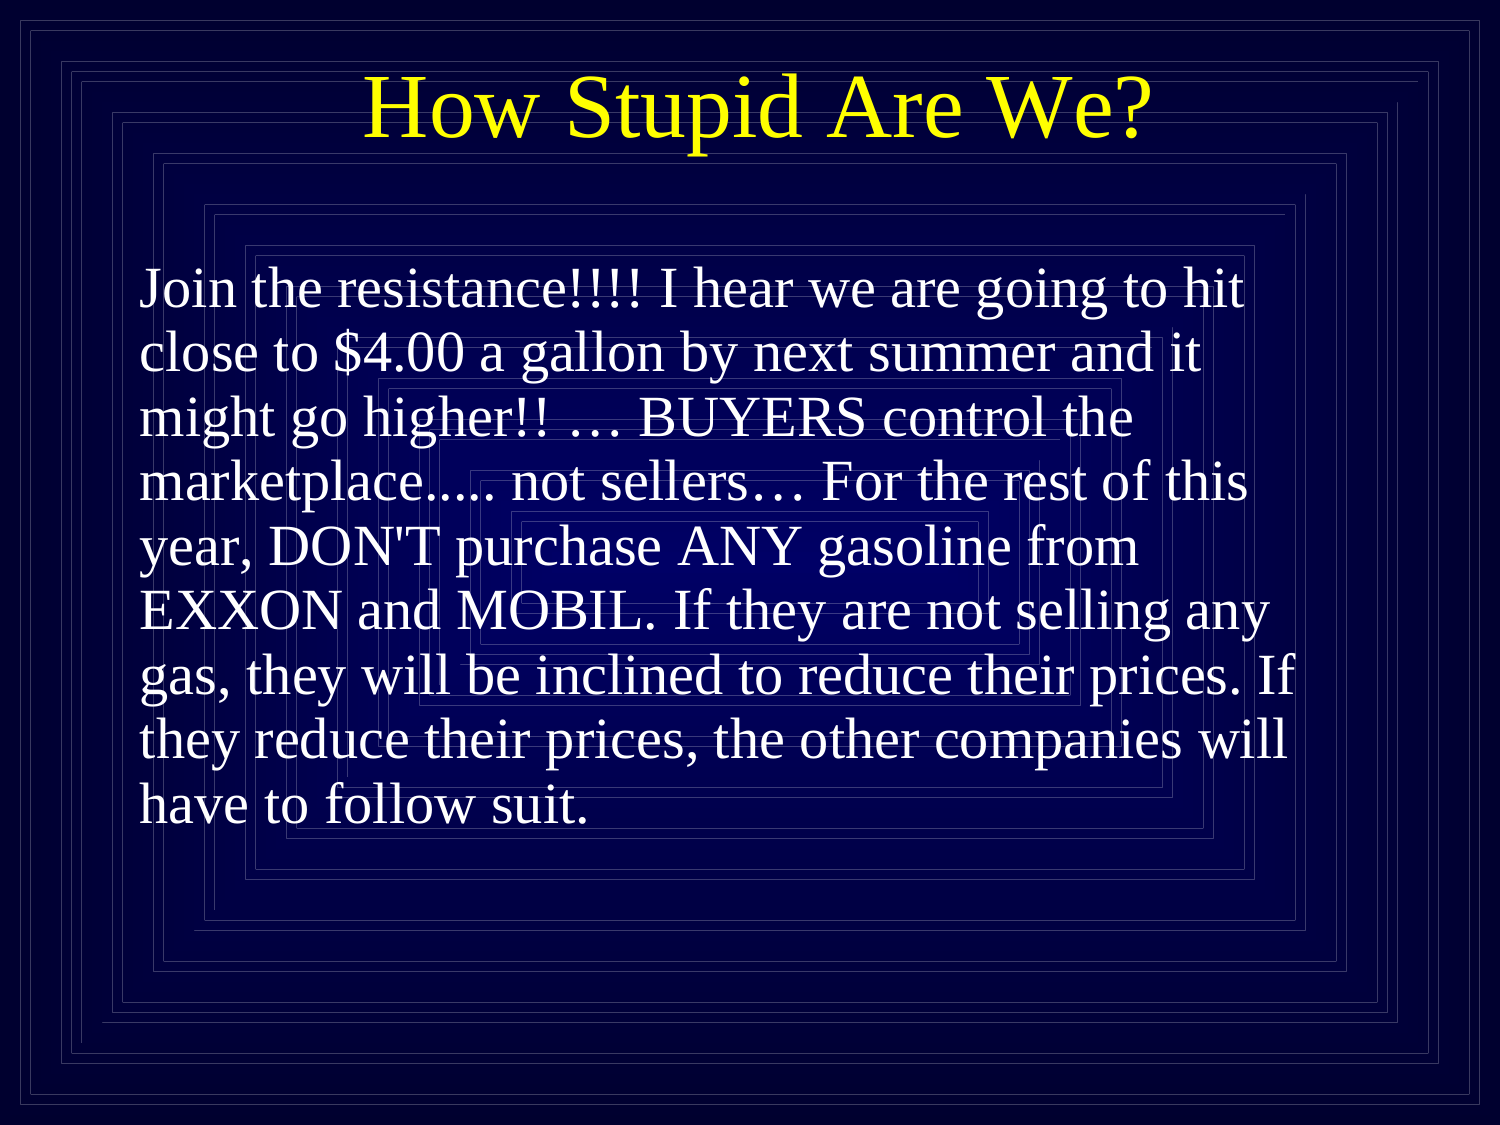

How Stupid Are We?
Join the resistance!!!! I hear we are going to hit close to $4.00 a gallon by next summer and it might go higher!! … BUYERS control the marketplace..... not sellers… For the rest of this year, DON'T purchase ANY gasoline from EXXON and MOBIL. If they are not selling any gas, they will be inclined to reduce their prices. If they reduce their prices, the other companies will have to follow suit.